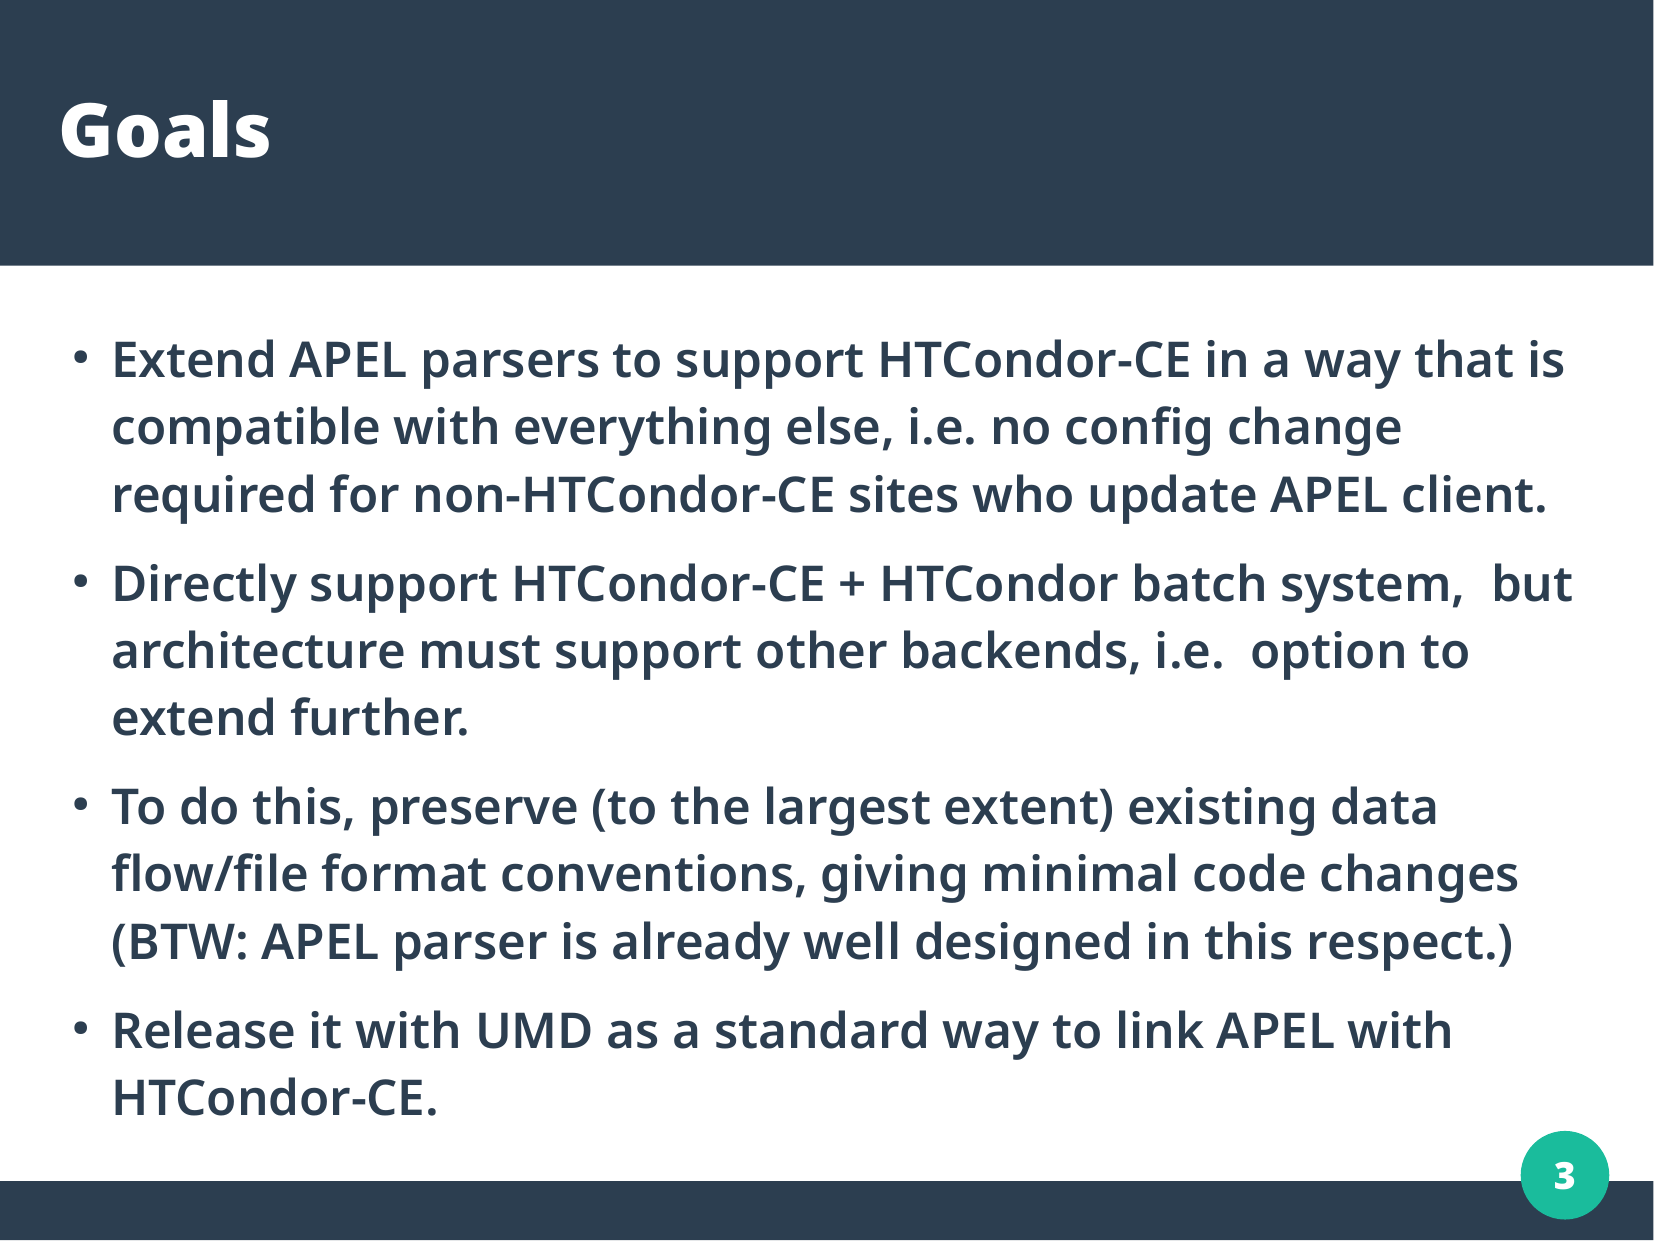

# Goals
Extend APEL parsers to support HTCondor-CE in a way that is compatible with everything else, i.e. no config change required for non-HTCondor-CE sites who update APEL client.
Directly support HTCondor-CE + HTCondor batch system, but architecture must support other backends, i.e. option to extend further.
To do this, preserve (to the largest extent) existing data flow/file format conventions, giving minimal code changes (BTW: APEL parser is already well designed in this respect.)
Release it with UMD as a standard way to link APEL with HTCondor-CE.
3